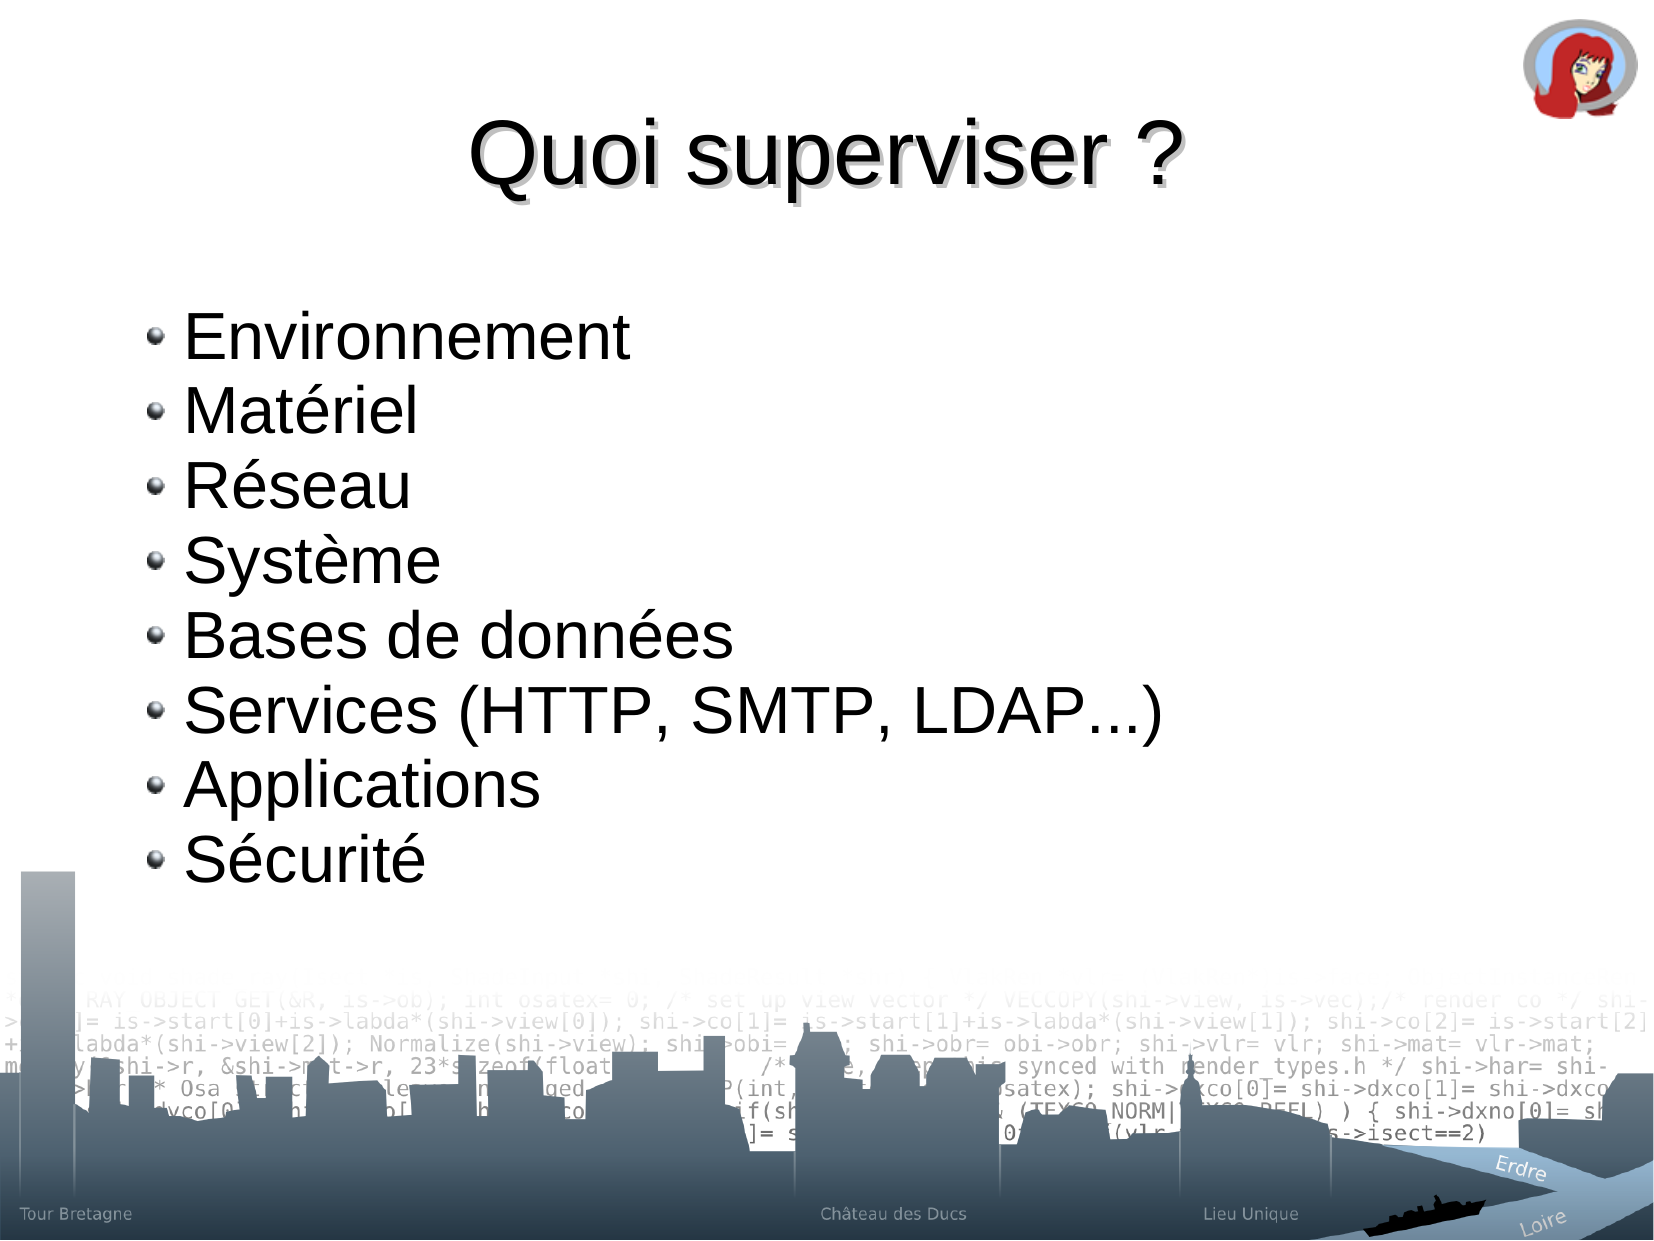

# Quoi superviser ?
 Environnement
 Matériel
 Réseau
 Système
 Bases de données
 Services (HTTP, SMTP, LDAP...)
 Applications
 Sécurité